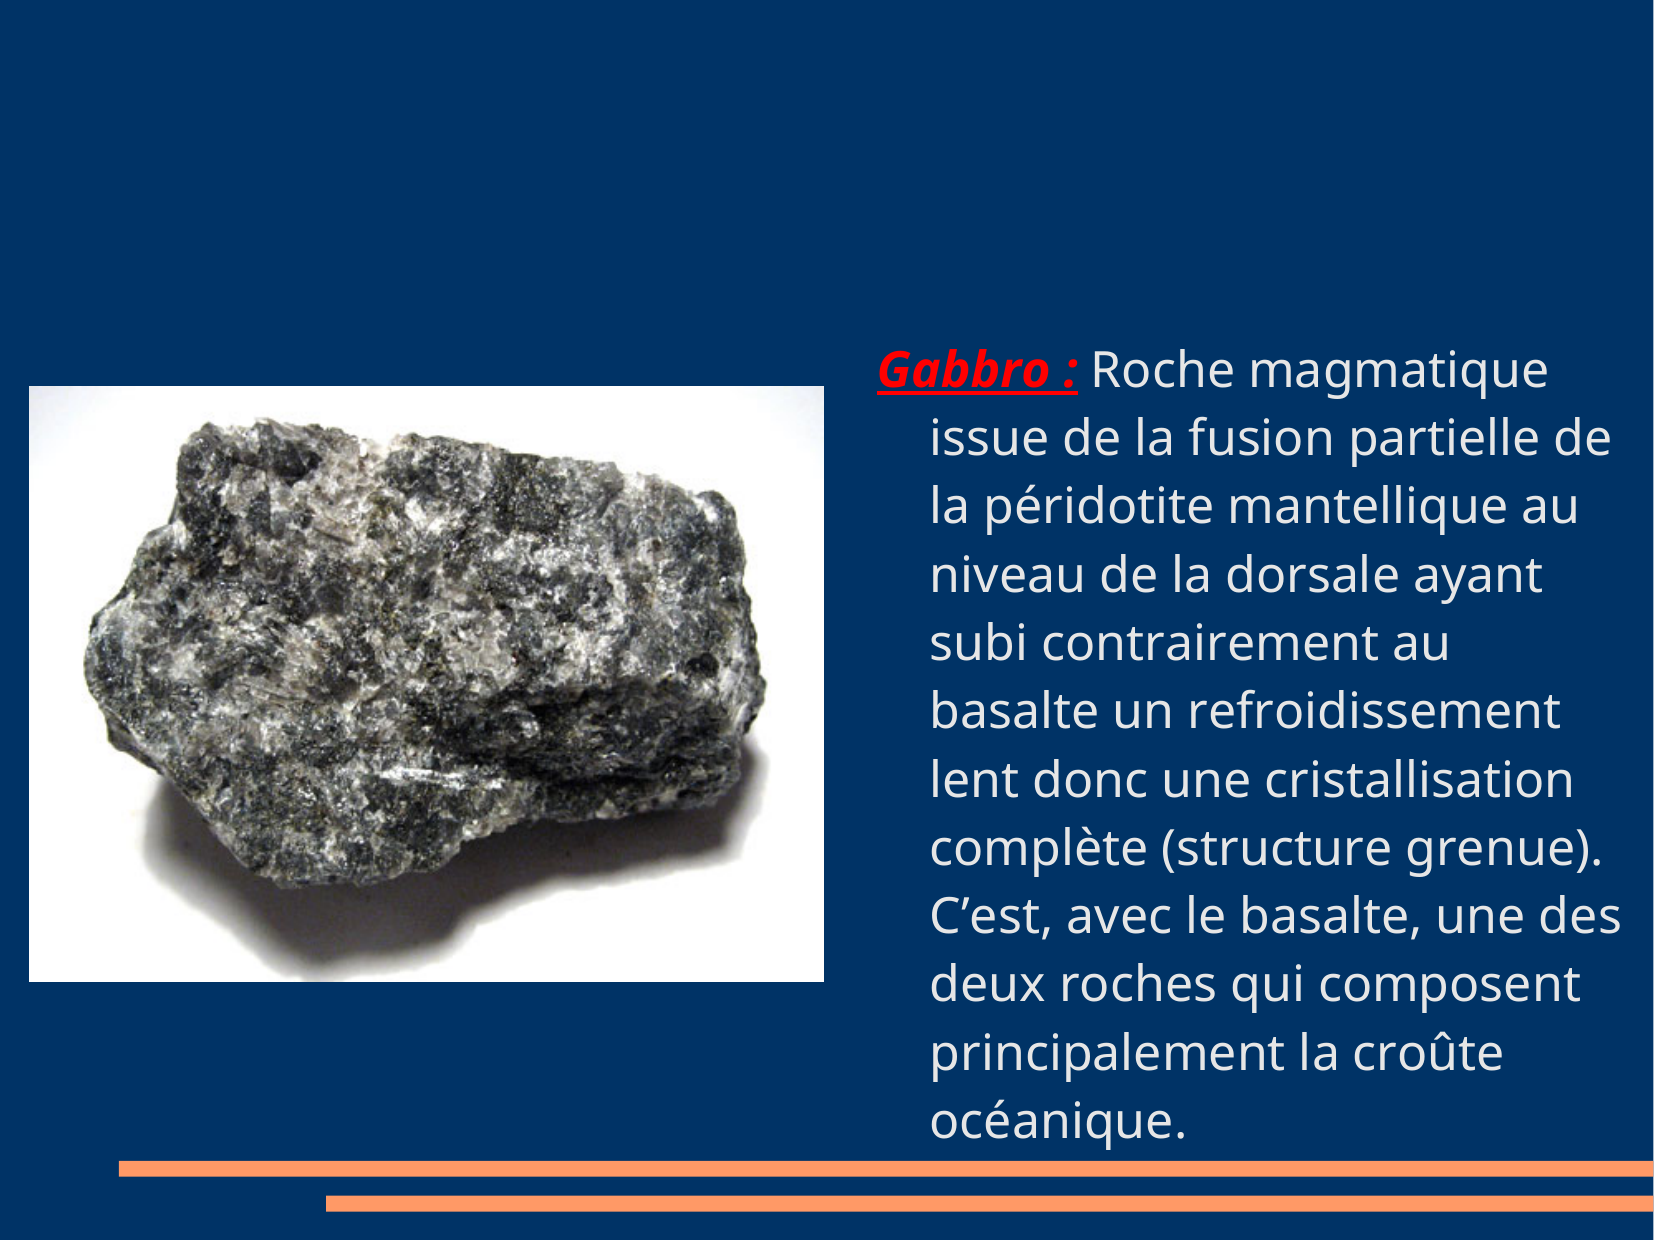

#
Gabbro : Roche magmatique issue de la fusion partielle de la péridotite mantellique au niveau de la dorsale ayant subi contrairement au basalte un refroidissement lent donc une cristallisation complète (structure grenue). C’est, avec le basalte, une des deux roches qui composent principalement la croûte océanique.